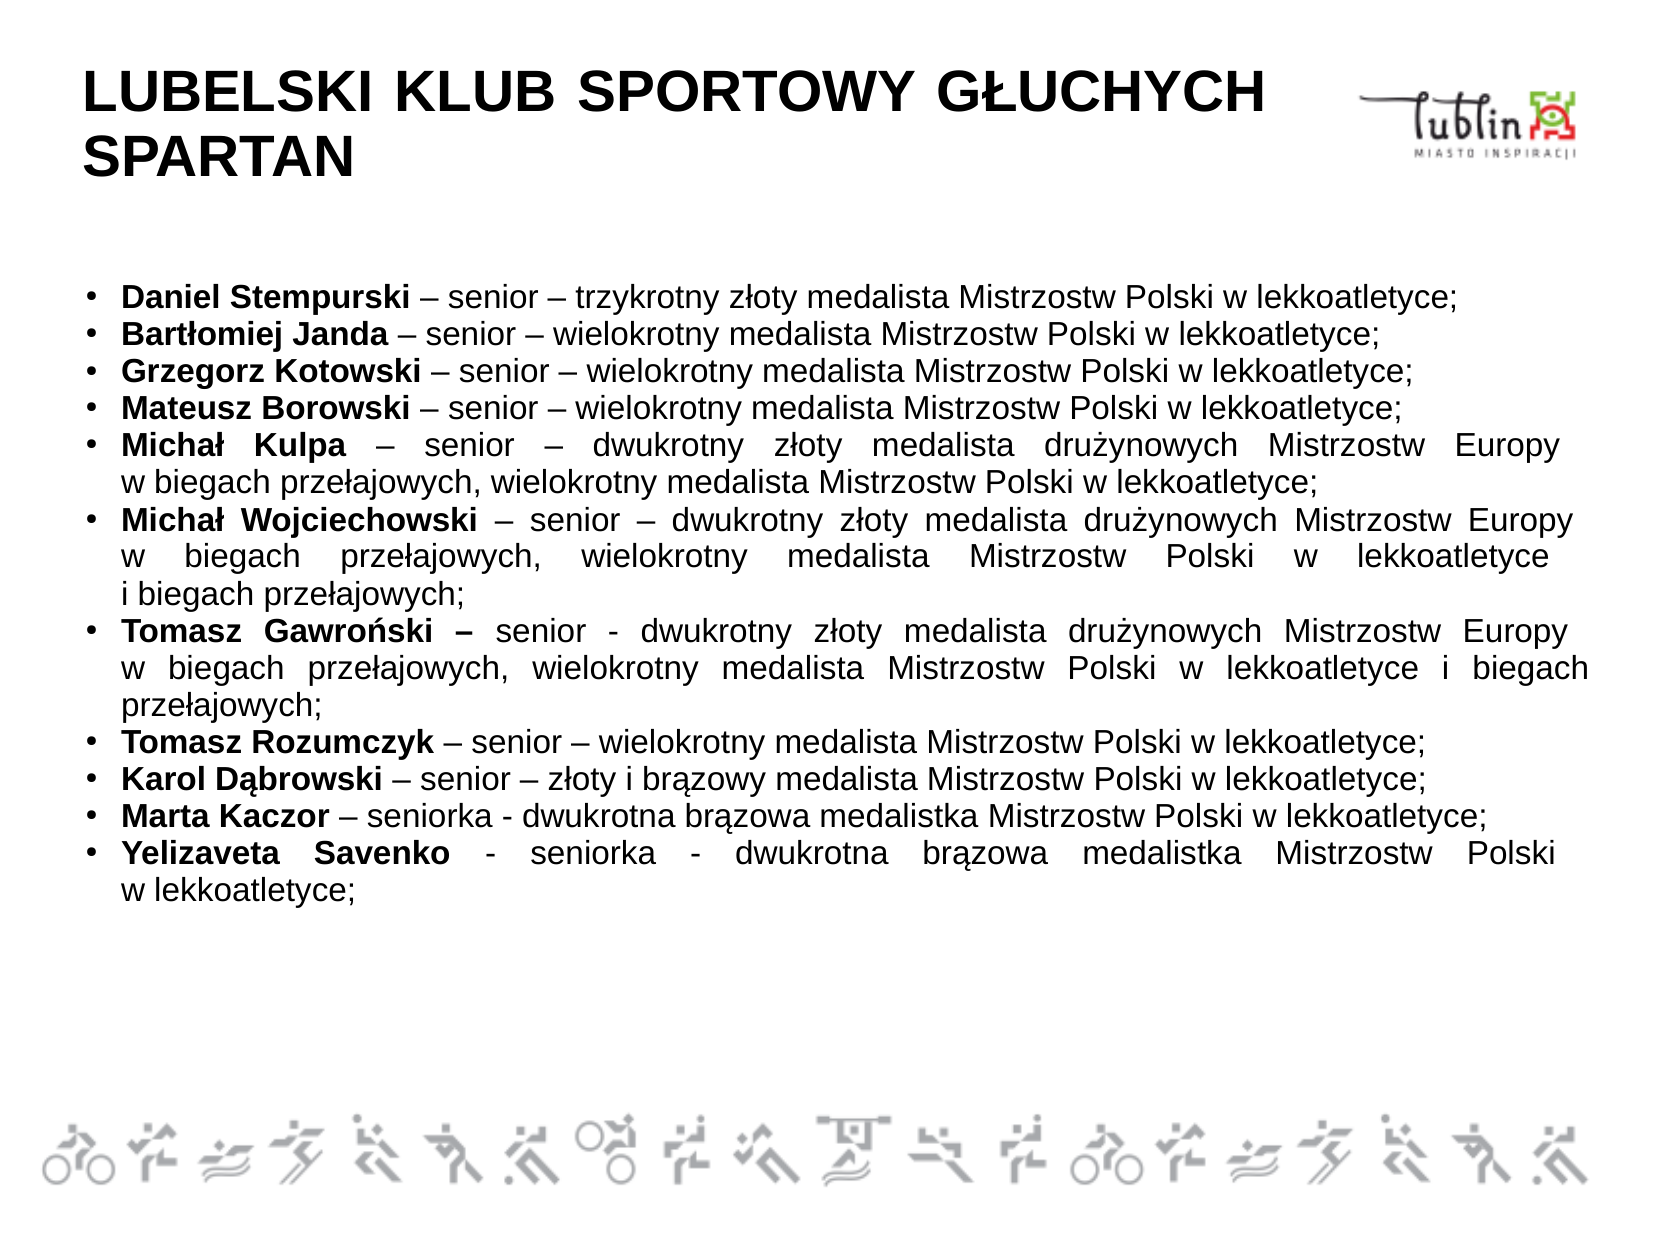

#
LUBELSKI KLUB SPORTOWY GŁUCHYCH SPARTAN
Daniel Stempurski – senior – trzykrotny złoty medalista Mistrzostw Polski w lekkoatletyce;
Bartłomiej Janda – senior – wielokrotny medalista Mistrzostw Polski w lekkoatletyce;
Grzegorz Kotowski – senior – wielokrotny medalista Mistrzostw Polski w lekkoatletyce;
Mateusz Borowski – senior – wielokrotny medalista Mistrzostw Polski w lekkoatletyce;
Michał Kulpa – senior – dwukrotny złoty medalista drużynowych Mistrzostw Europy
w biegach przełajowych, wielokrotny medalista Mistrzostw Polski w lekkoatletyce;
Michał Wojciechowski – senior – dwukrotny złoty medalista drużynowych Mistrzostw Europy
w biegach przełajowych, wielokrotny medalista Mistrzostw Polski w lekkoatletyce
i biegach przełajowych;
Tomasz Gawroński – senior - dwukrotny złoty medalista drużynowych Mistrzostw Europy
w biegach przełajowych, wielokrotny medalista Mistrzostw Polski w lekkoatletyce i biegach przełajowych;
Tomasz Rozumczyk – senior – wielokrotny medalista Mistrzostw Polski w lekkoatletyce;
Karol Dąbrowski – senior – złoty i brązowy medalista Mistrzostw Polski w lekkoatletyce;
Marta Kaczor – seniorka - dwukrotna brązowa medalistka Mistrzostw Polski w lekkoatletyce;
Yelizaveta Savenko - seniorka - dwukrotna brązowa medalistka Mistrzostw Polski
w lekkoatletyce;